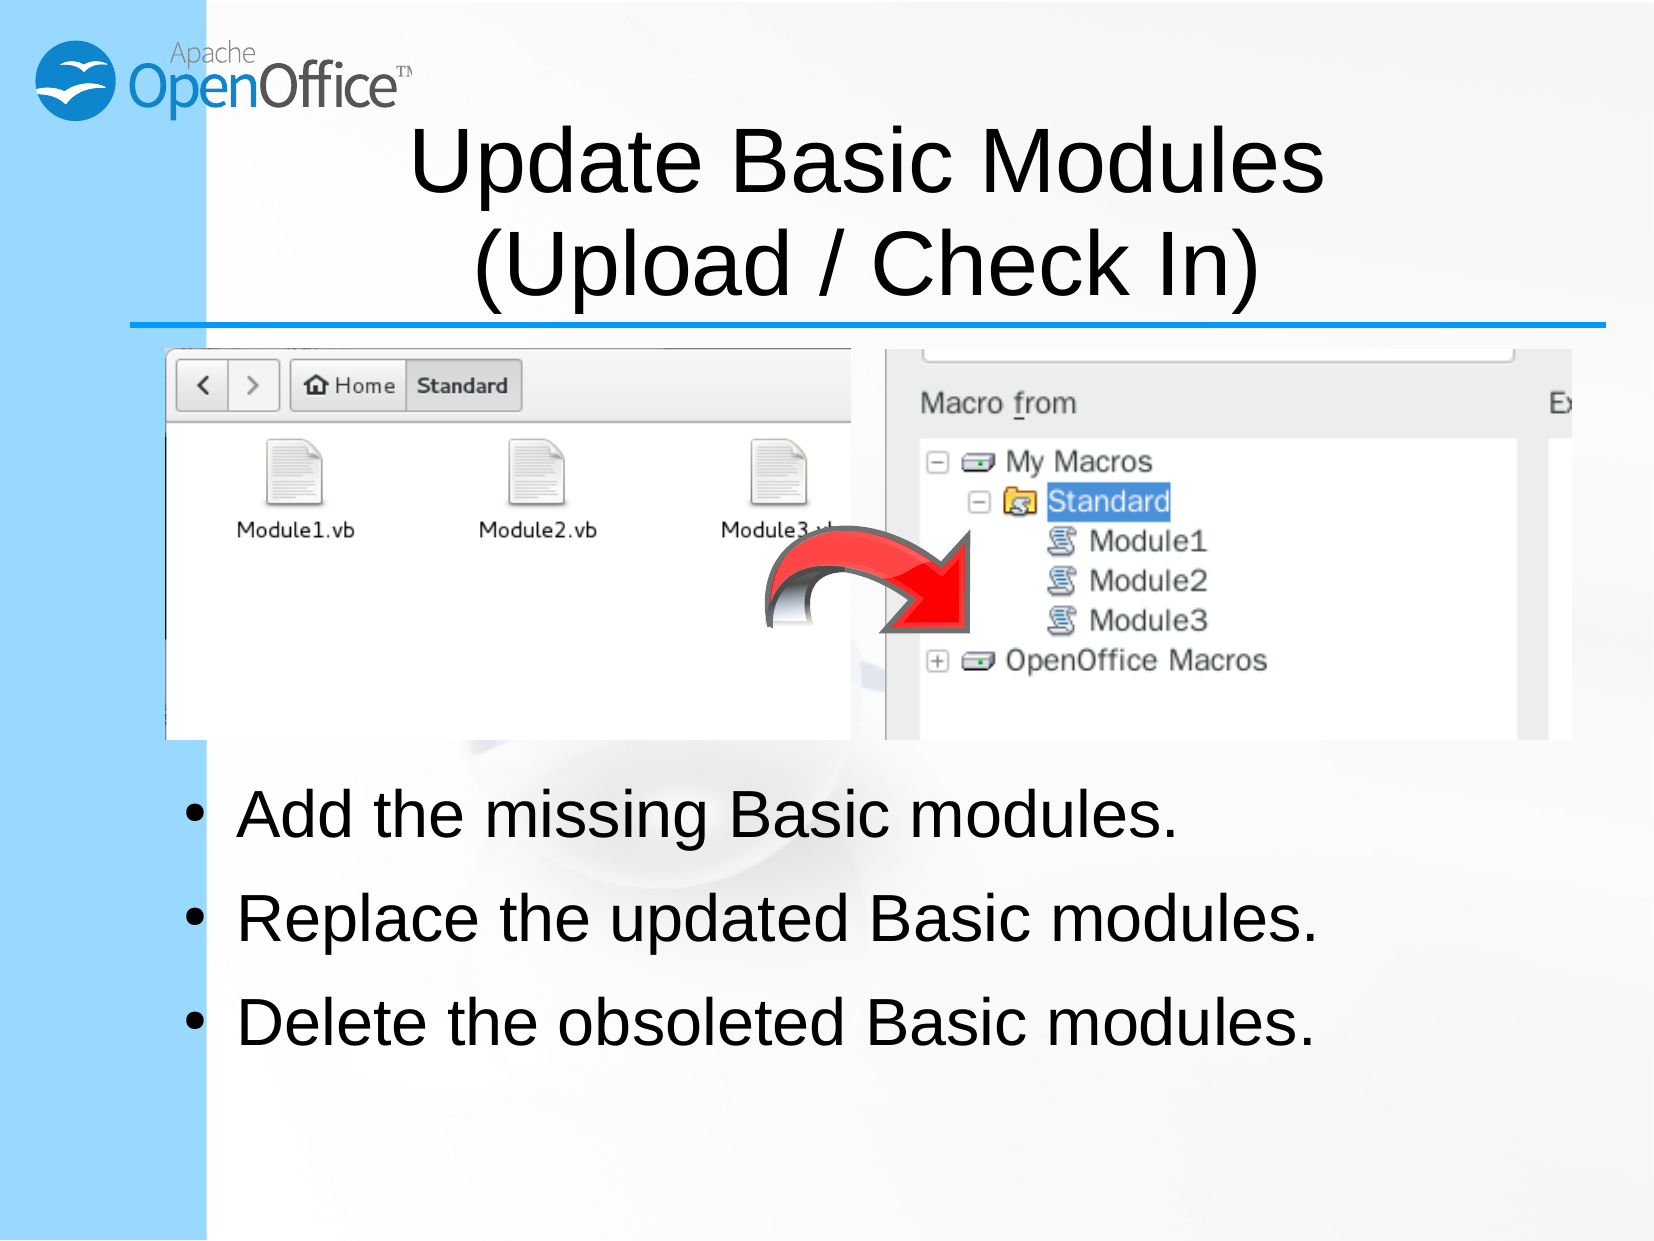

# Update Basic Modules (Upload / Check In)
Add the missing Basic modules.
Replace the updated Basic modules.
Delete the obsoleted Basic modules.